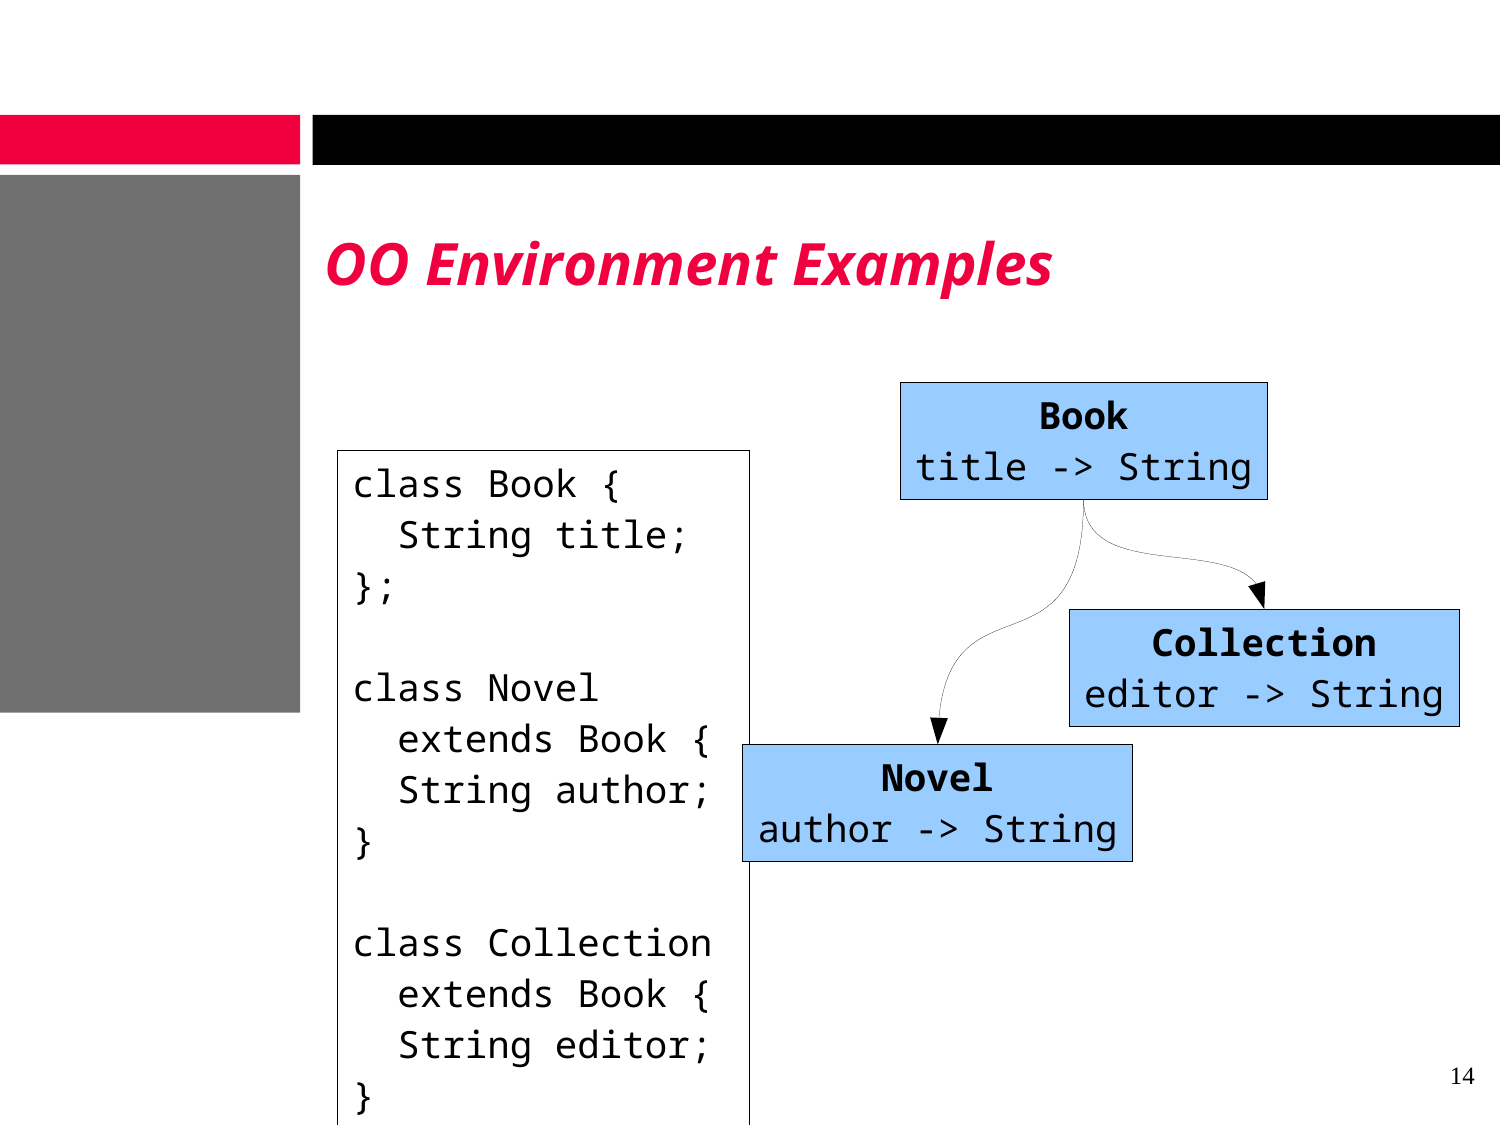

# OO Environment Examples
Book
title -> String
class Book {
 String title;
};
class Novel
 extends Book {
 String author;
}
class Collection
 extends Book {
 String editor;
}
Collection
editor -> String
Novel
author -> String
14